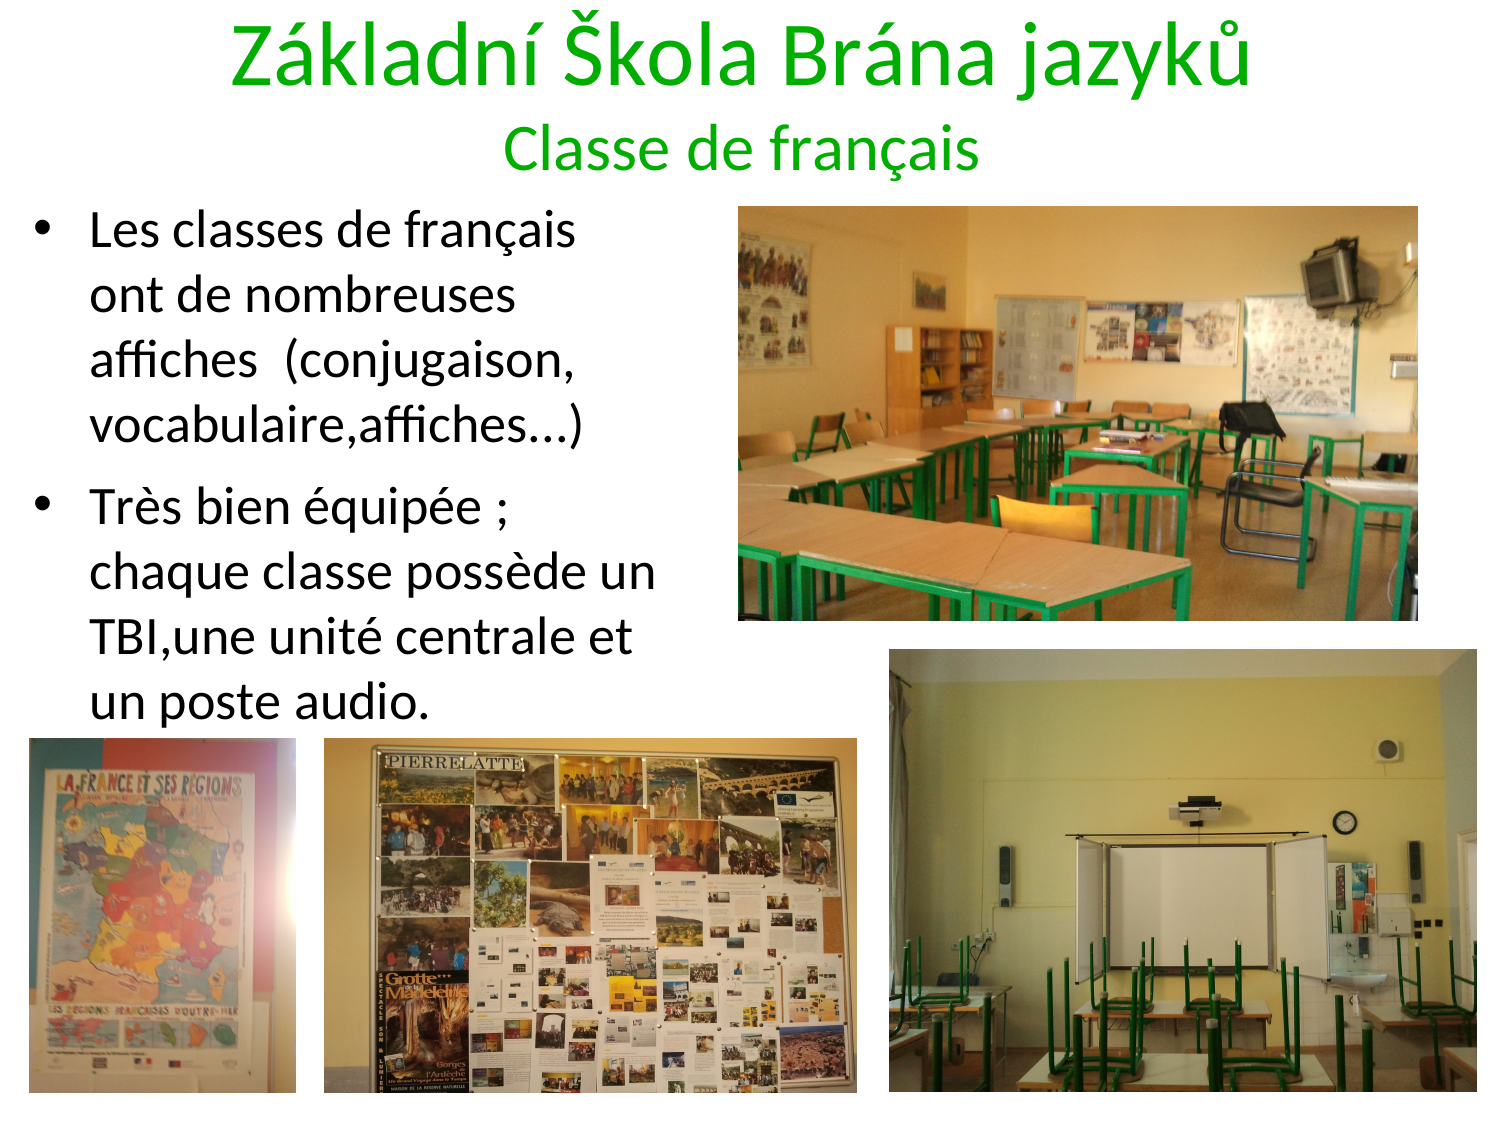

# Základní Škola Brána jazyků Classe de français
Les classes de français ont de nombreuses affiches (conjugaison, vocabulaire,affiches...)
Très bien équipée ; chaque classe possède un TBI,une unité centrale et un poste audio.